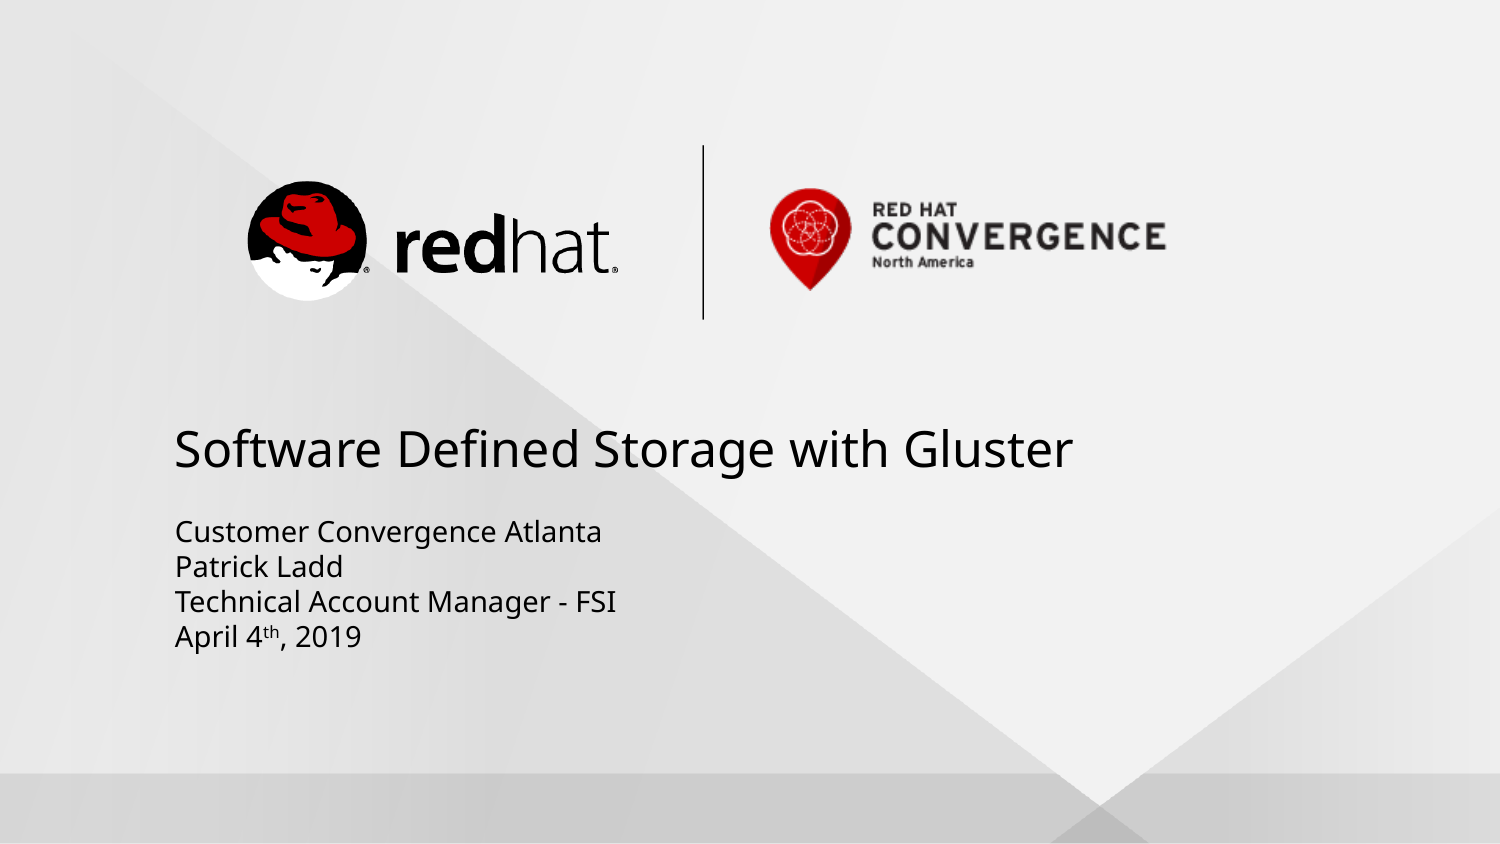

# Software Defined Storage with Gluster
Customer Convergence Atlanta
Patrick Ladd
Technical Account Manager - FSI
April 4th, 2019